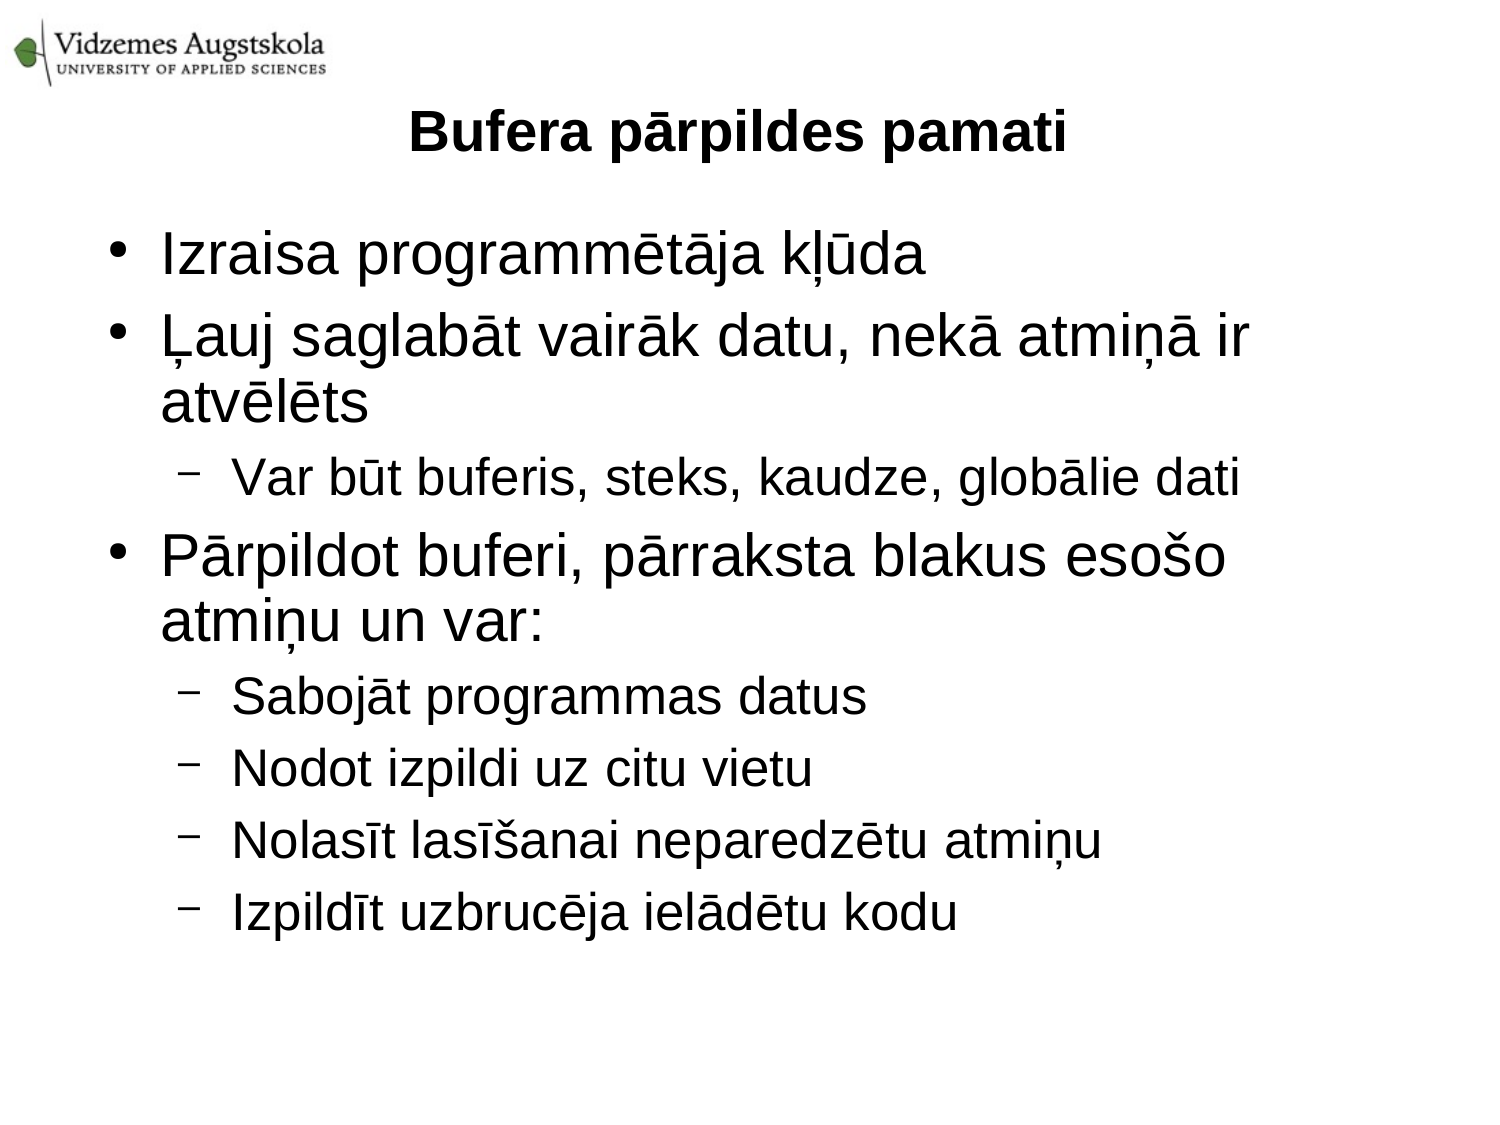

# Bufera pārpildes pamati
Izraisa programmētāja kļūda
Ļauj saglabāt vairāk datu, nekā atmiņā ir atvēlēts
Var būt buferis, steks, kaudze, globālie dati
Pārpildot buferi, pārraksta blakus esošo atmiņu un var:
Sabojāt programmas datus
Nodot izpildi uz citu vietu
Nolasīt lasīšanai neparedzētu atmiņu
Izpildīt uzbrucēja ielādētu kodu